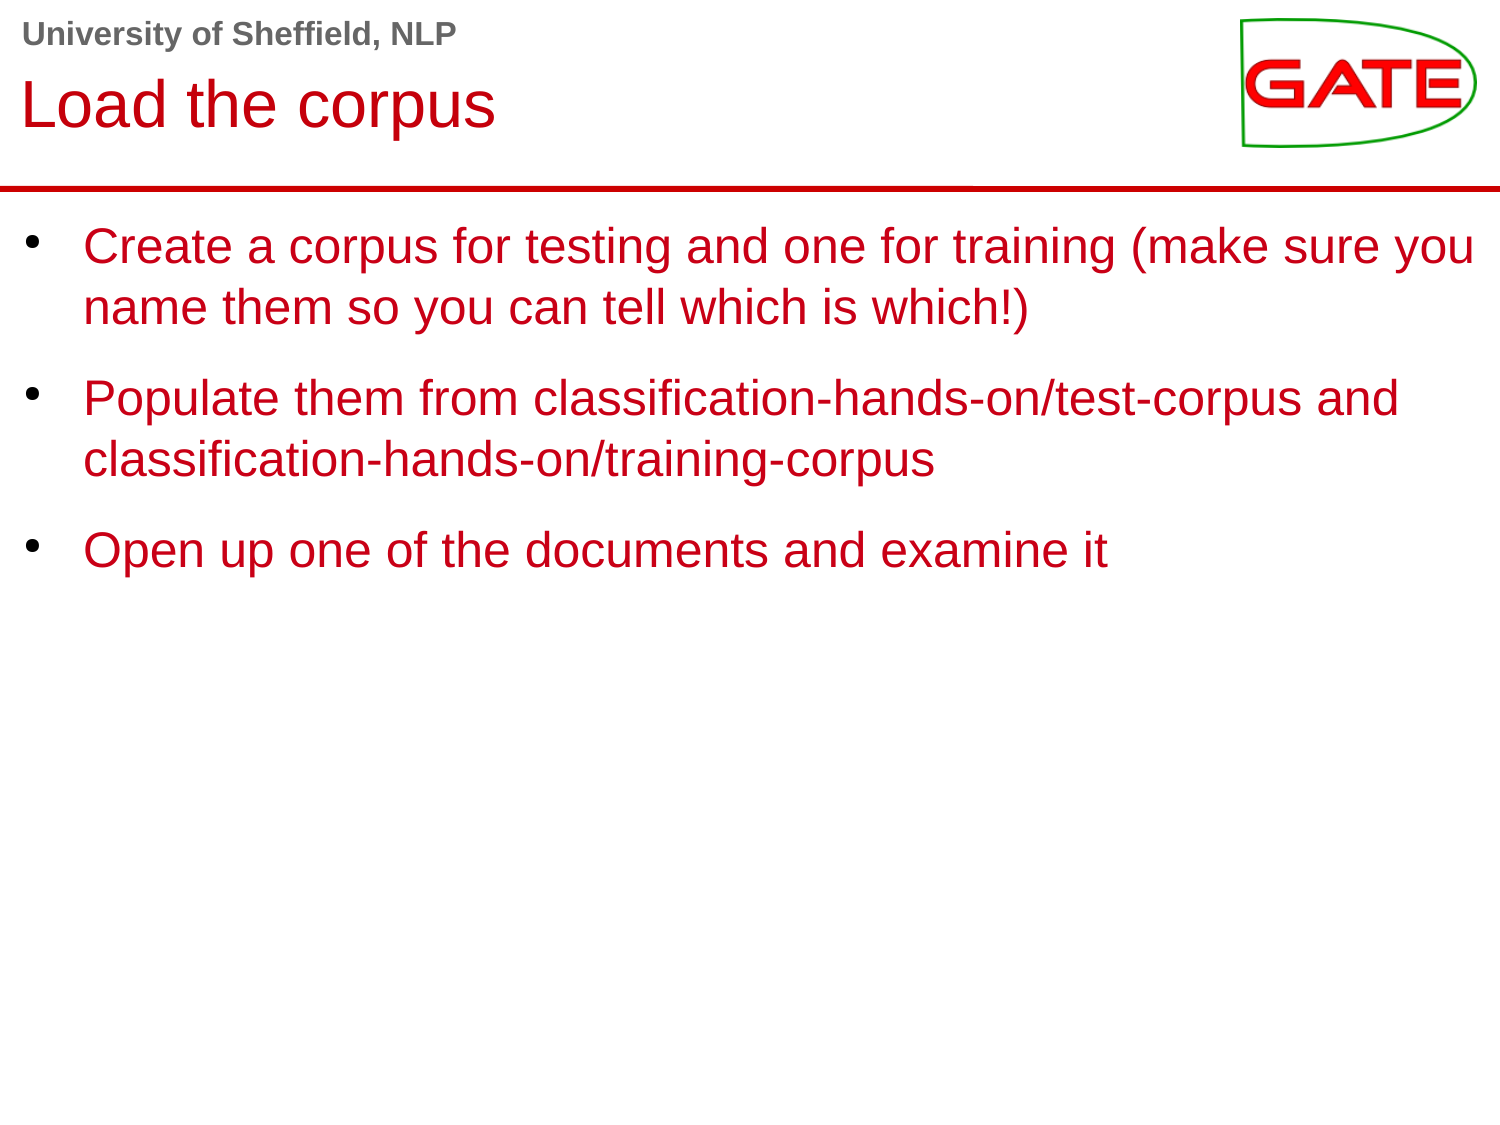

# Load the corpus
Create a corpus for testing and one for training (make sure you name them so you can tell which is which!)
Populate them from classification-hands-on/test-corpus and classification-hands-on/training-corpus
Open up one of the documents and examine it